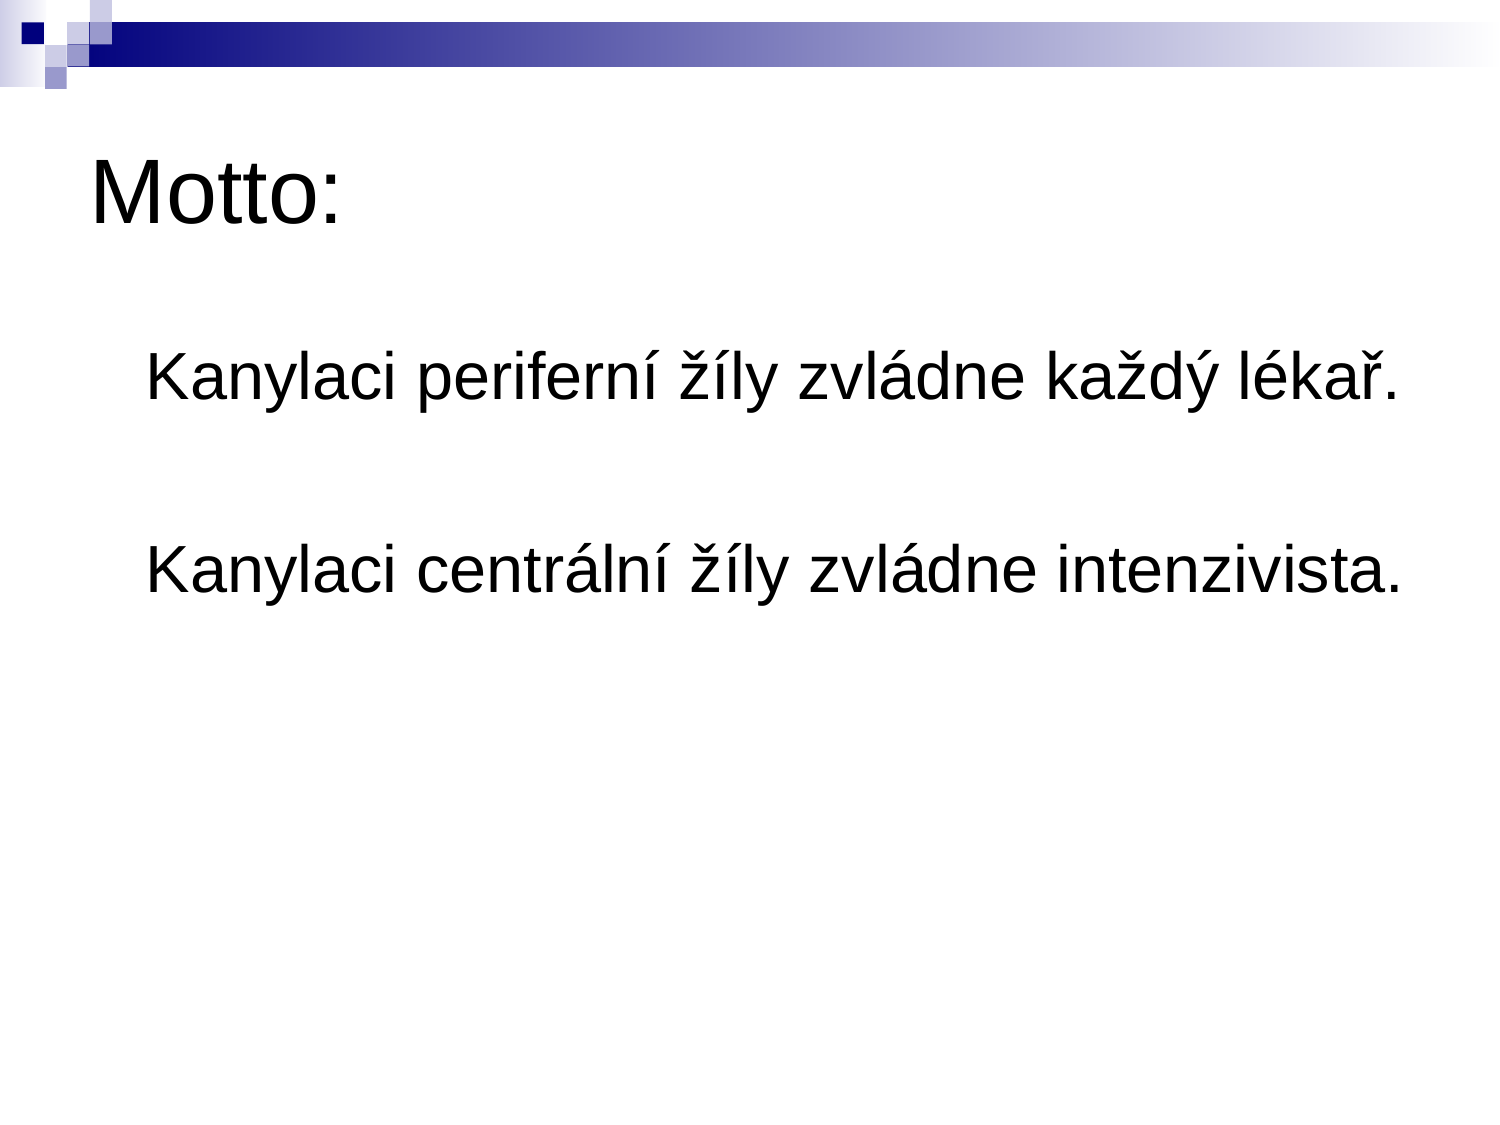

# Motto:
Kanylaci periferní žíly zvládne každý lékař.
Kanylaci centrální žíly zvládne intenzivista.